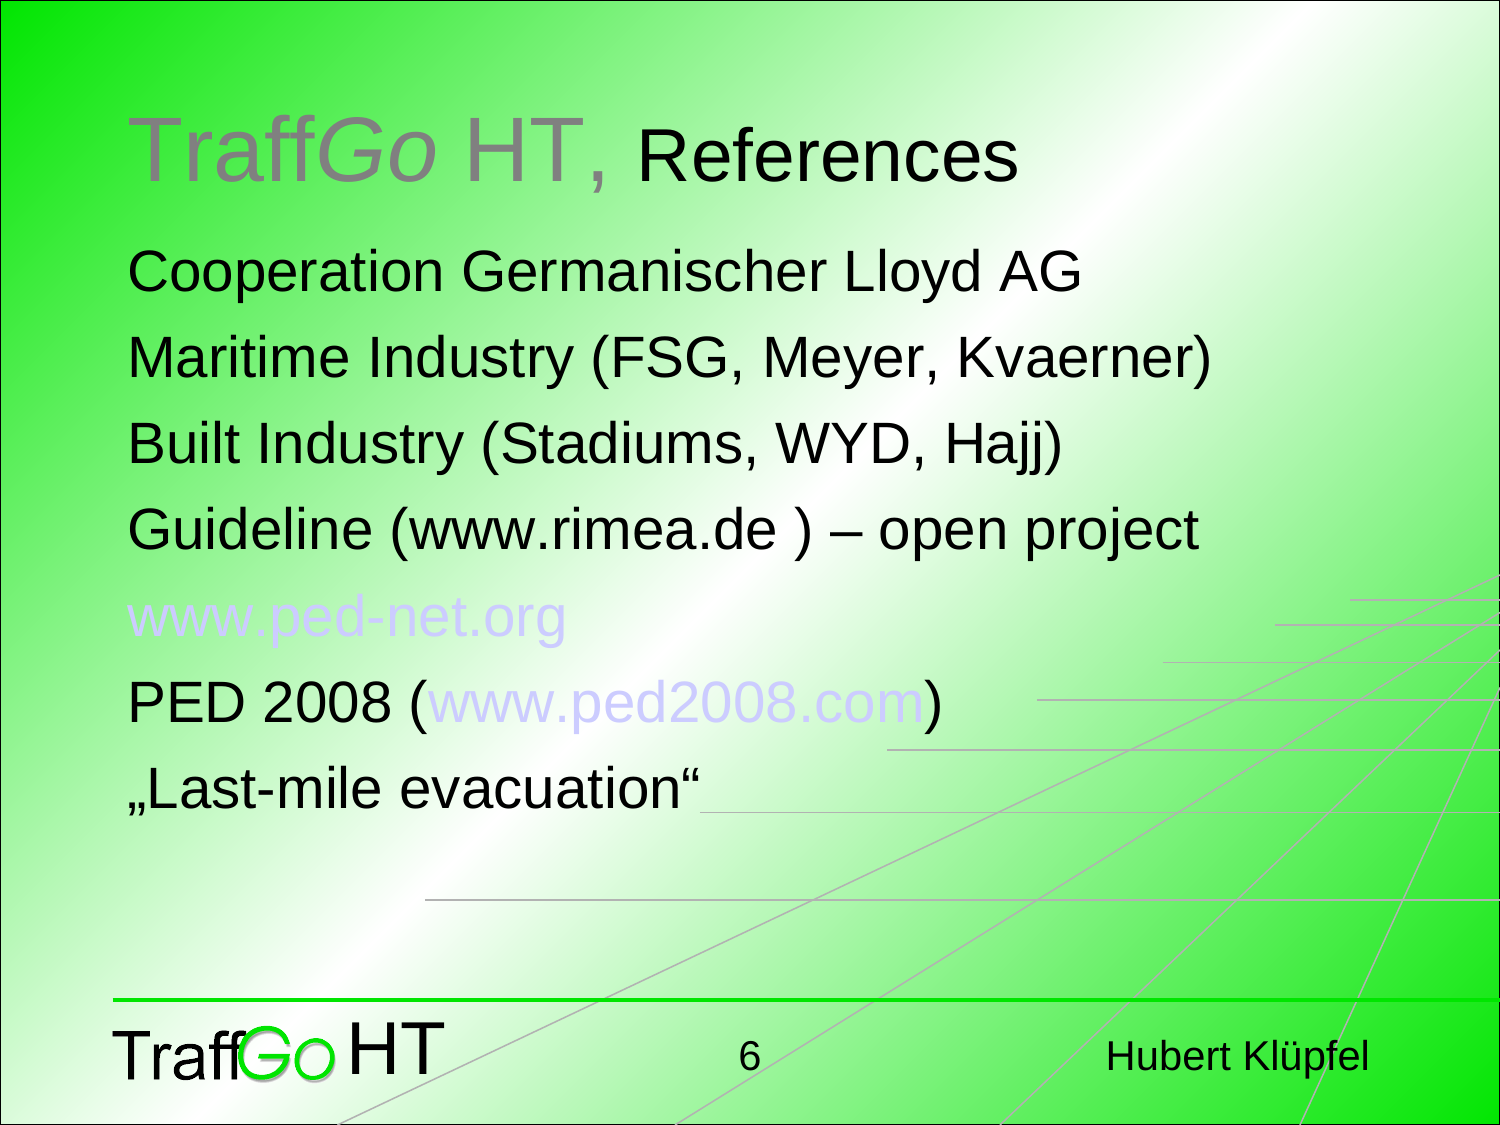

# TraffGo HT, References
Cooperation Germanischer Lloyd AG
Maritime Industry (FSG, Meyer, Kvaerner)
Built Industry (Stadiums, WYD, Hajj)
Guideline (www.rimea.de ) – open project
www.ped-net.org
PED 2008 (www.ped2008.com)
„Last-mile evacuation“